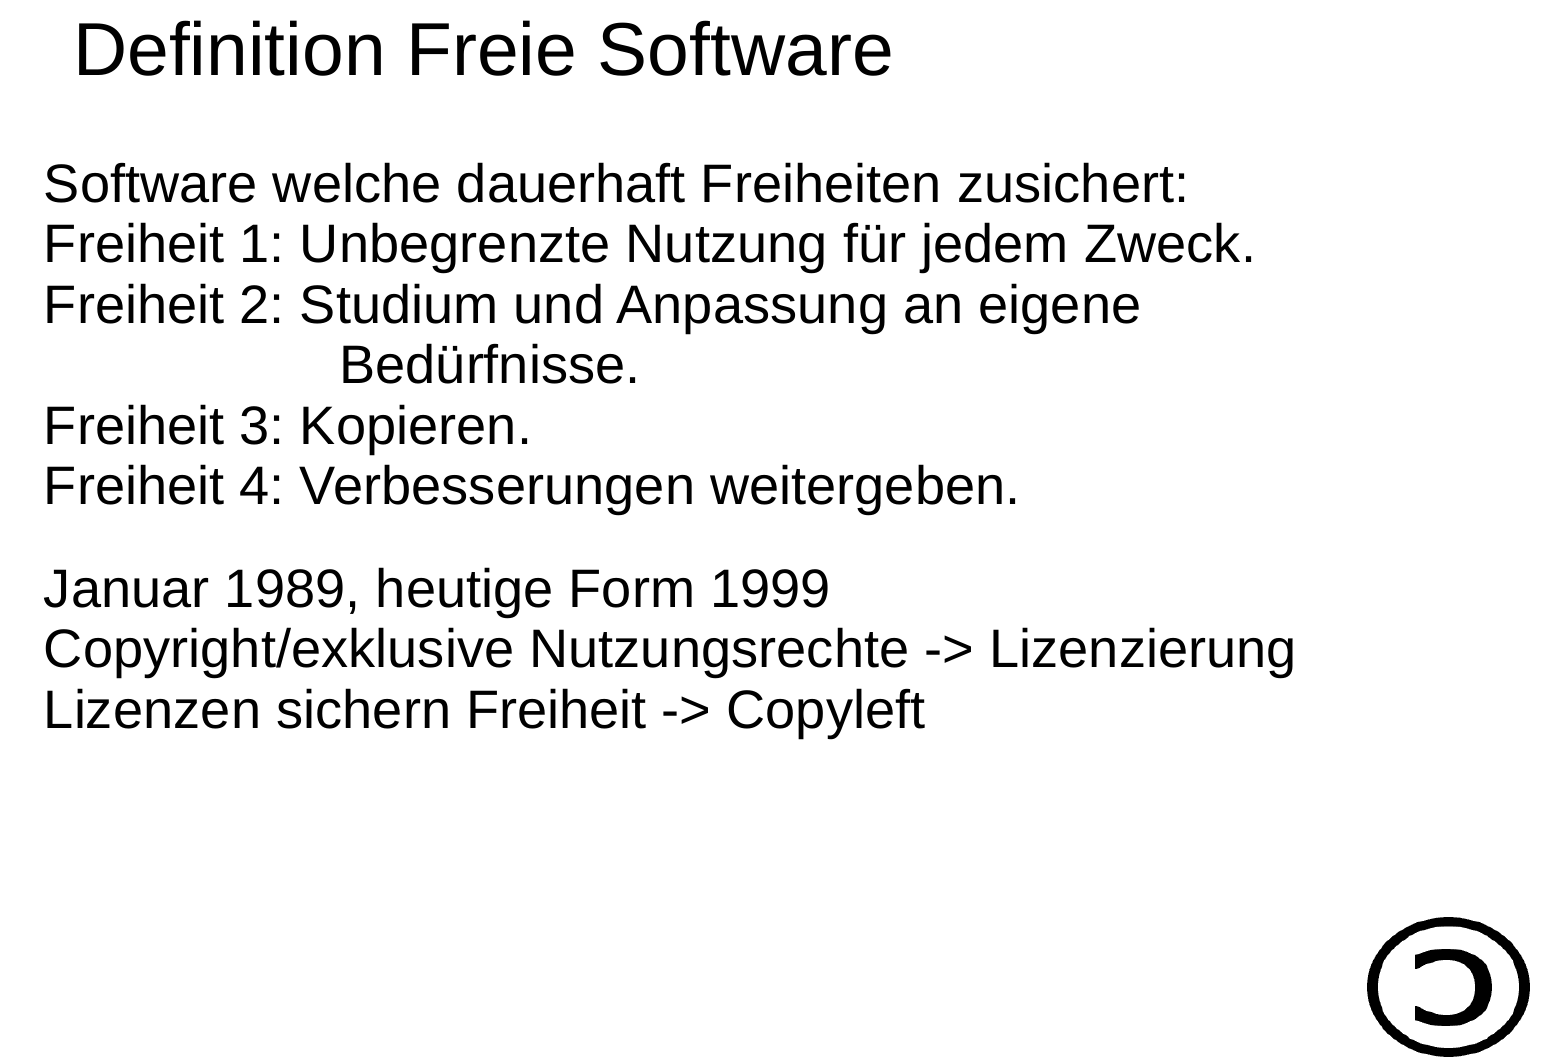

Definition Freie Software
Software welche dauerhaft Freiheiten zusichert:
Freiheit 1: Unbegrenzte Nutzung für jedem Zweck.
Freiheit 2: Studium und Anpassung an eigene
Bedürfnisse.
Freiheit 3: Kopieren.
Freiheit 4: Verbesserungen weitergeben.
Januar 1989, heutige Form 1999
Copyright/exklusive Nutzungsrechte -> Lizenzierung
Lizenzen sichern Freiheit -> Copyleft